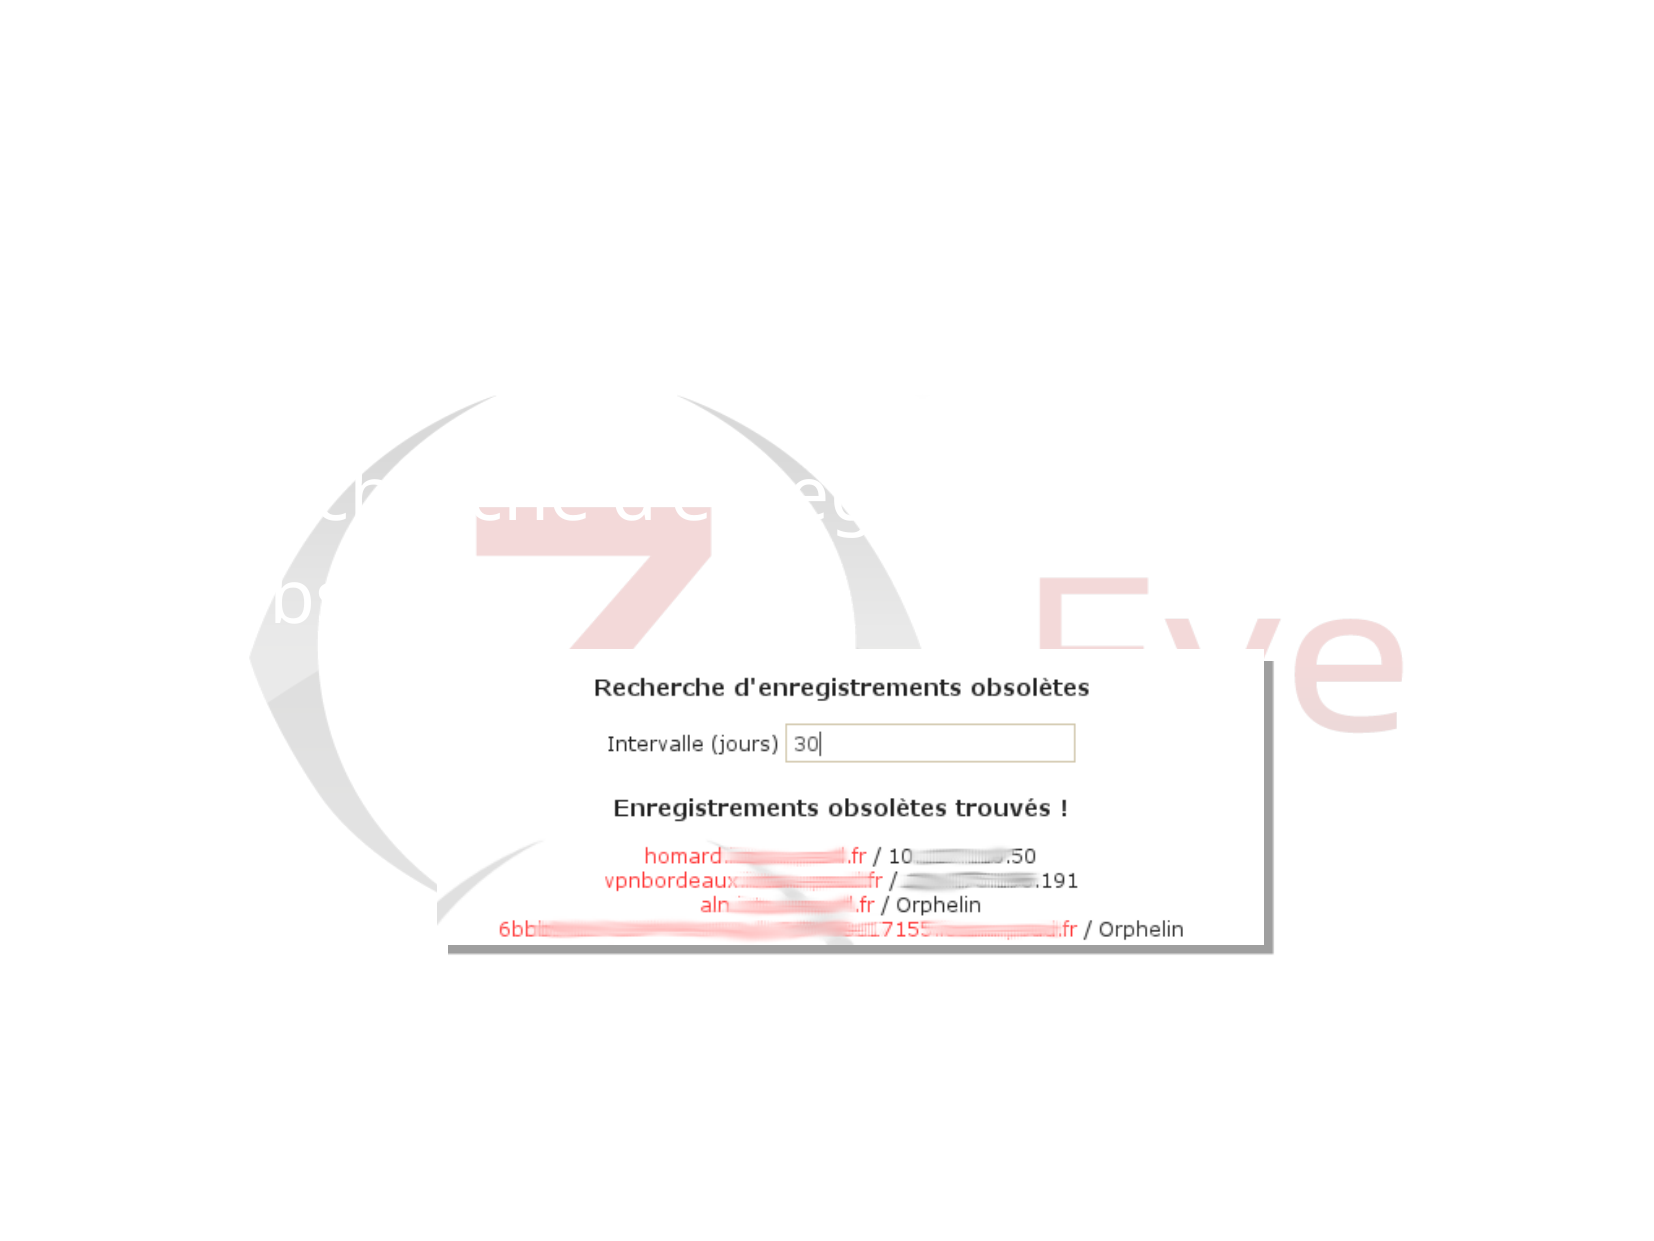

# Monitoring et gestion réseau
Monitoring DNS
Recherche d'enregistrements obsolètes